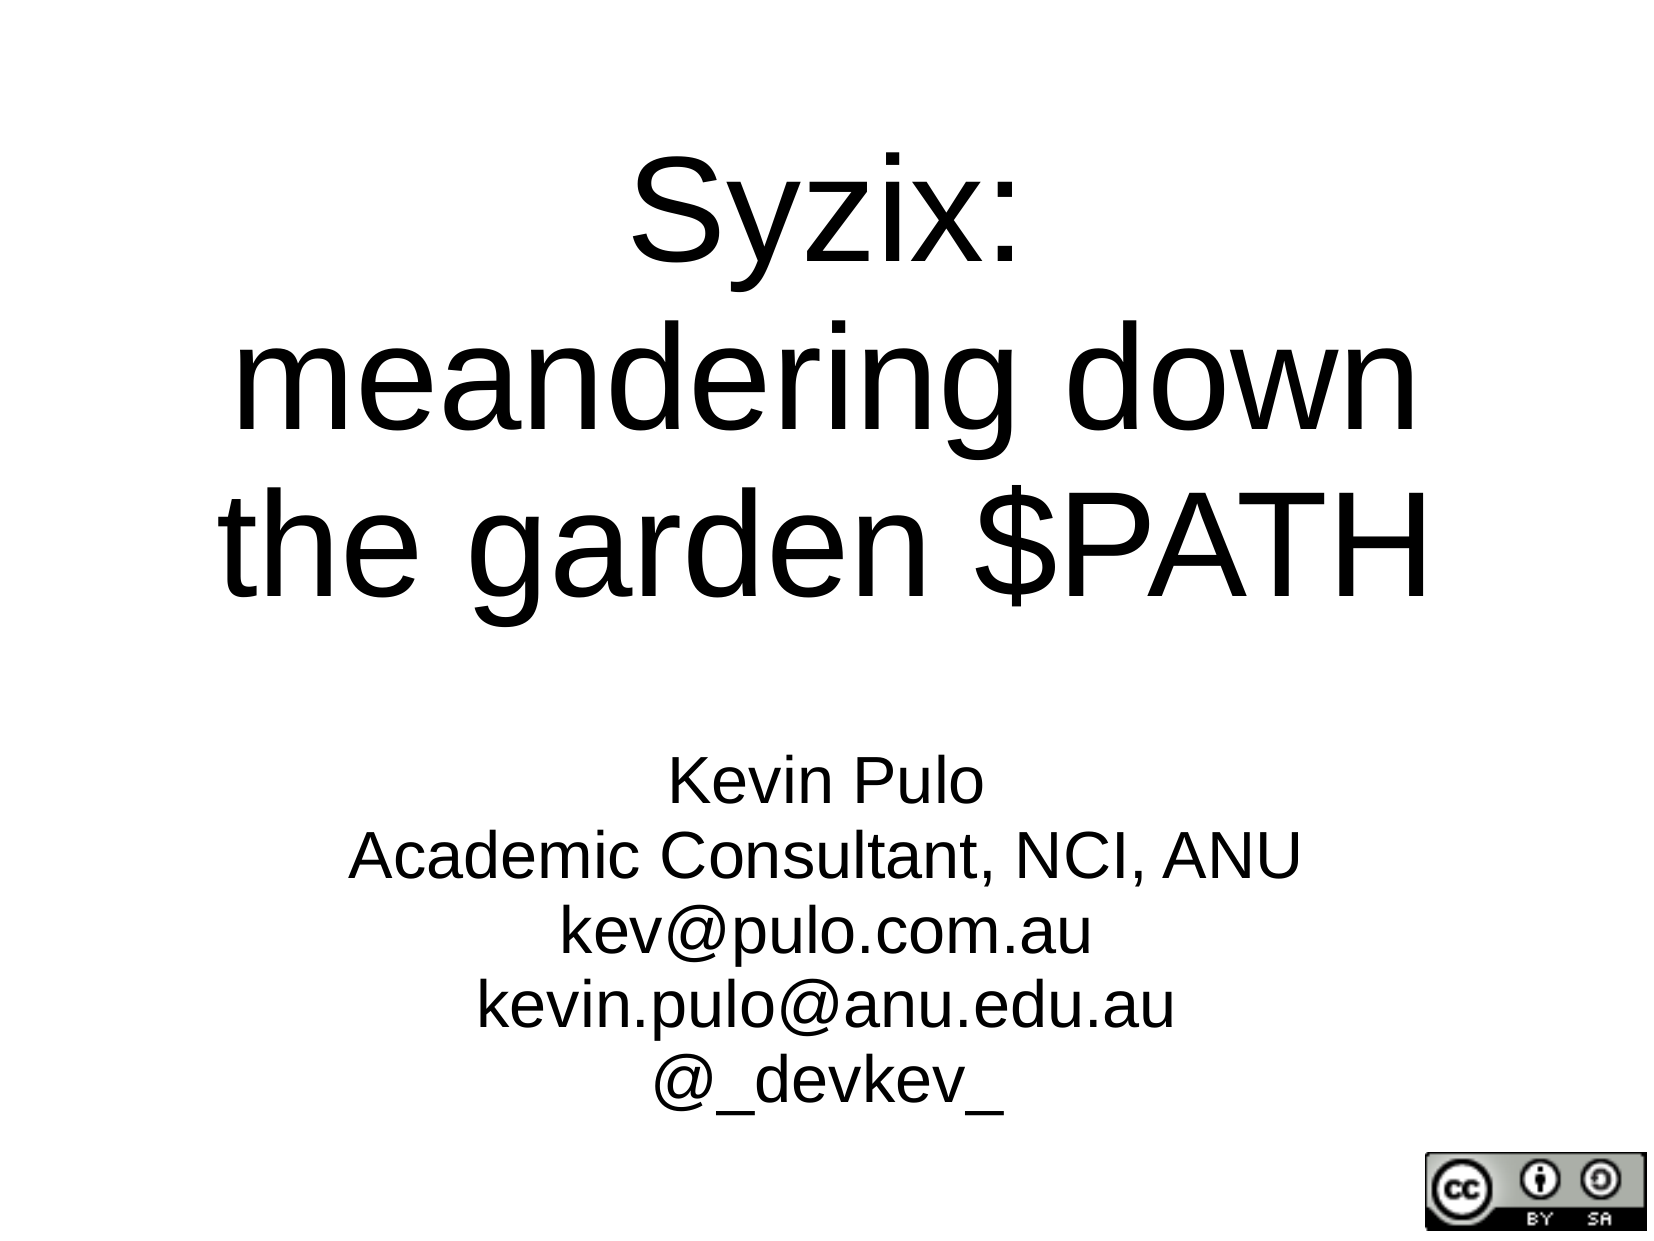

Syzix:
meandering down
the garden $PATH
# Kevin Pulo
Academic Consultant, NCI, ANU
kev@pulo.com.au
kevin.pulo@anu.edu.au
@_devkev_